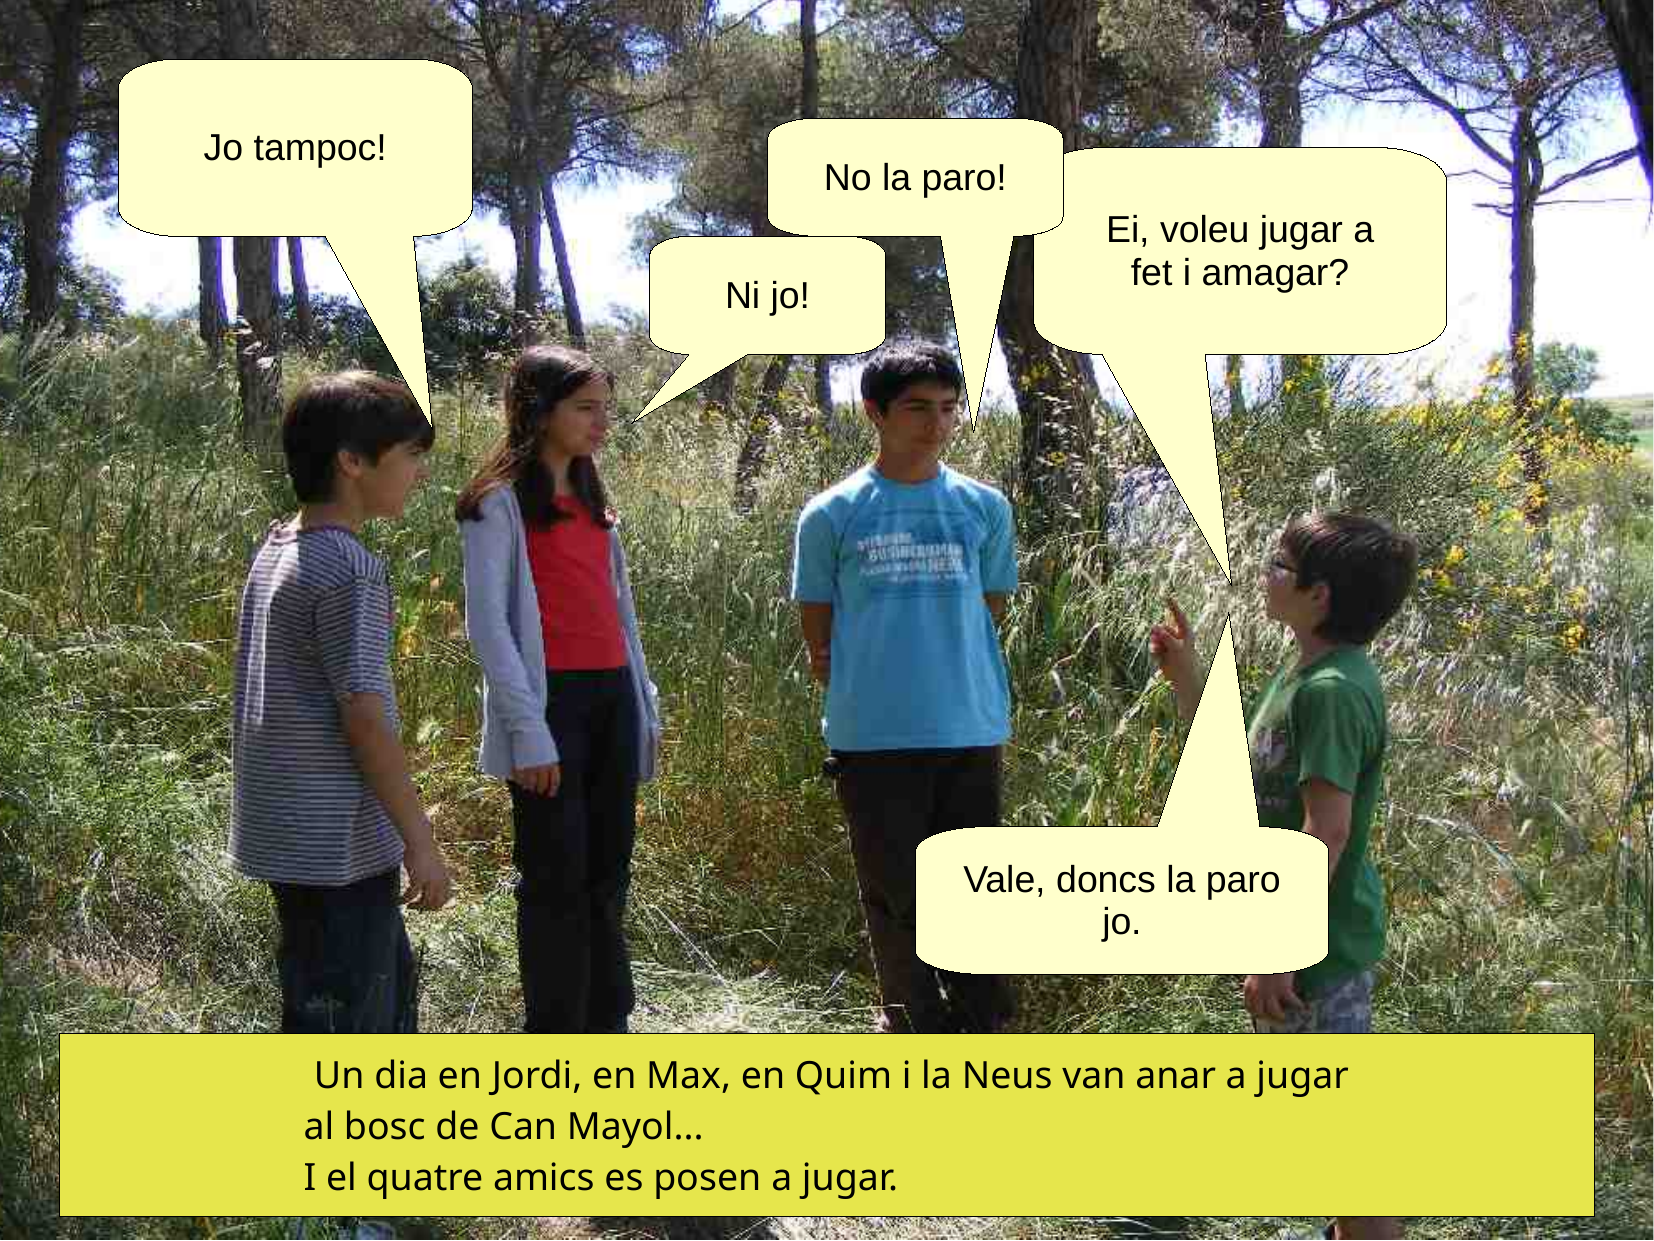

Jo tampoc!
No la paro!
Ei, voleu jugar a
fet i amagar?
Ni jo!
Vale, doncs la paro jo.
 Un dia en Jordi, en Max, en Quim i la Neus van anar a jugar
al bosc de Can Mayol...
I el quatre amics es posen a jugar.